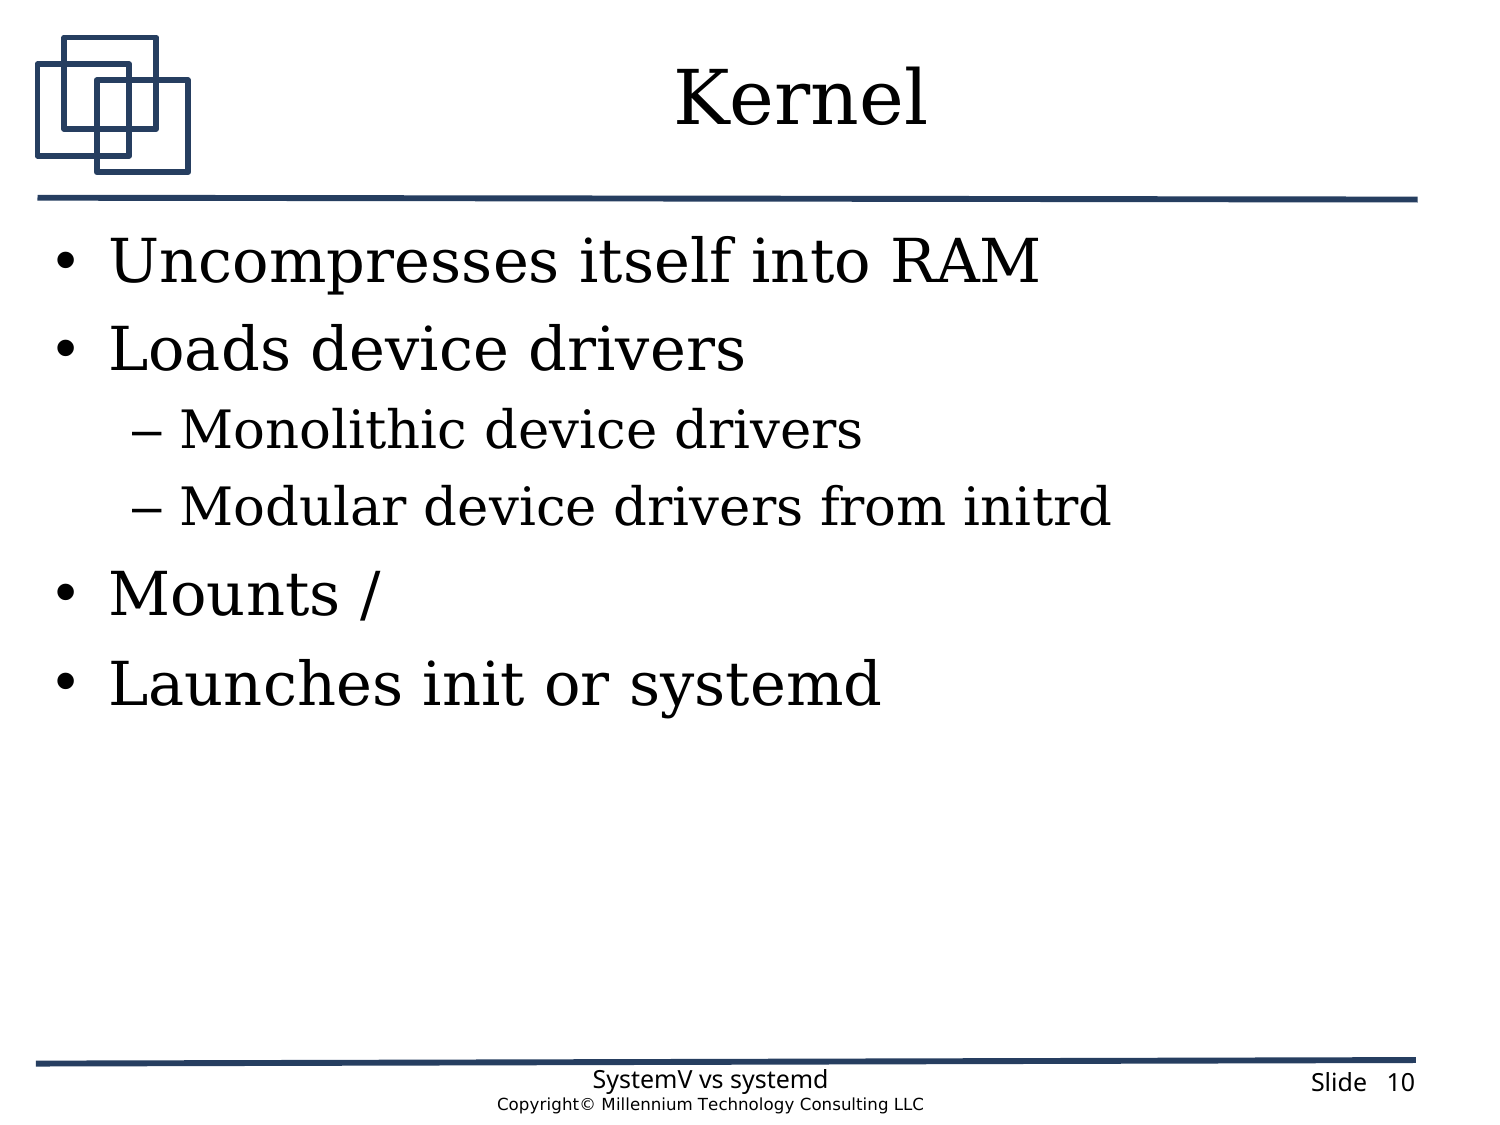

# Kernel
Uncompresses itself into RAM
Loads device drivers
Monolithic device drivers
Modular device drivers from initrd
Mounts /
Launches init or systemd